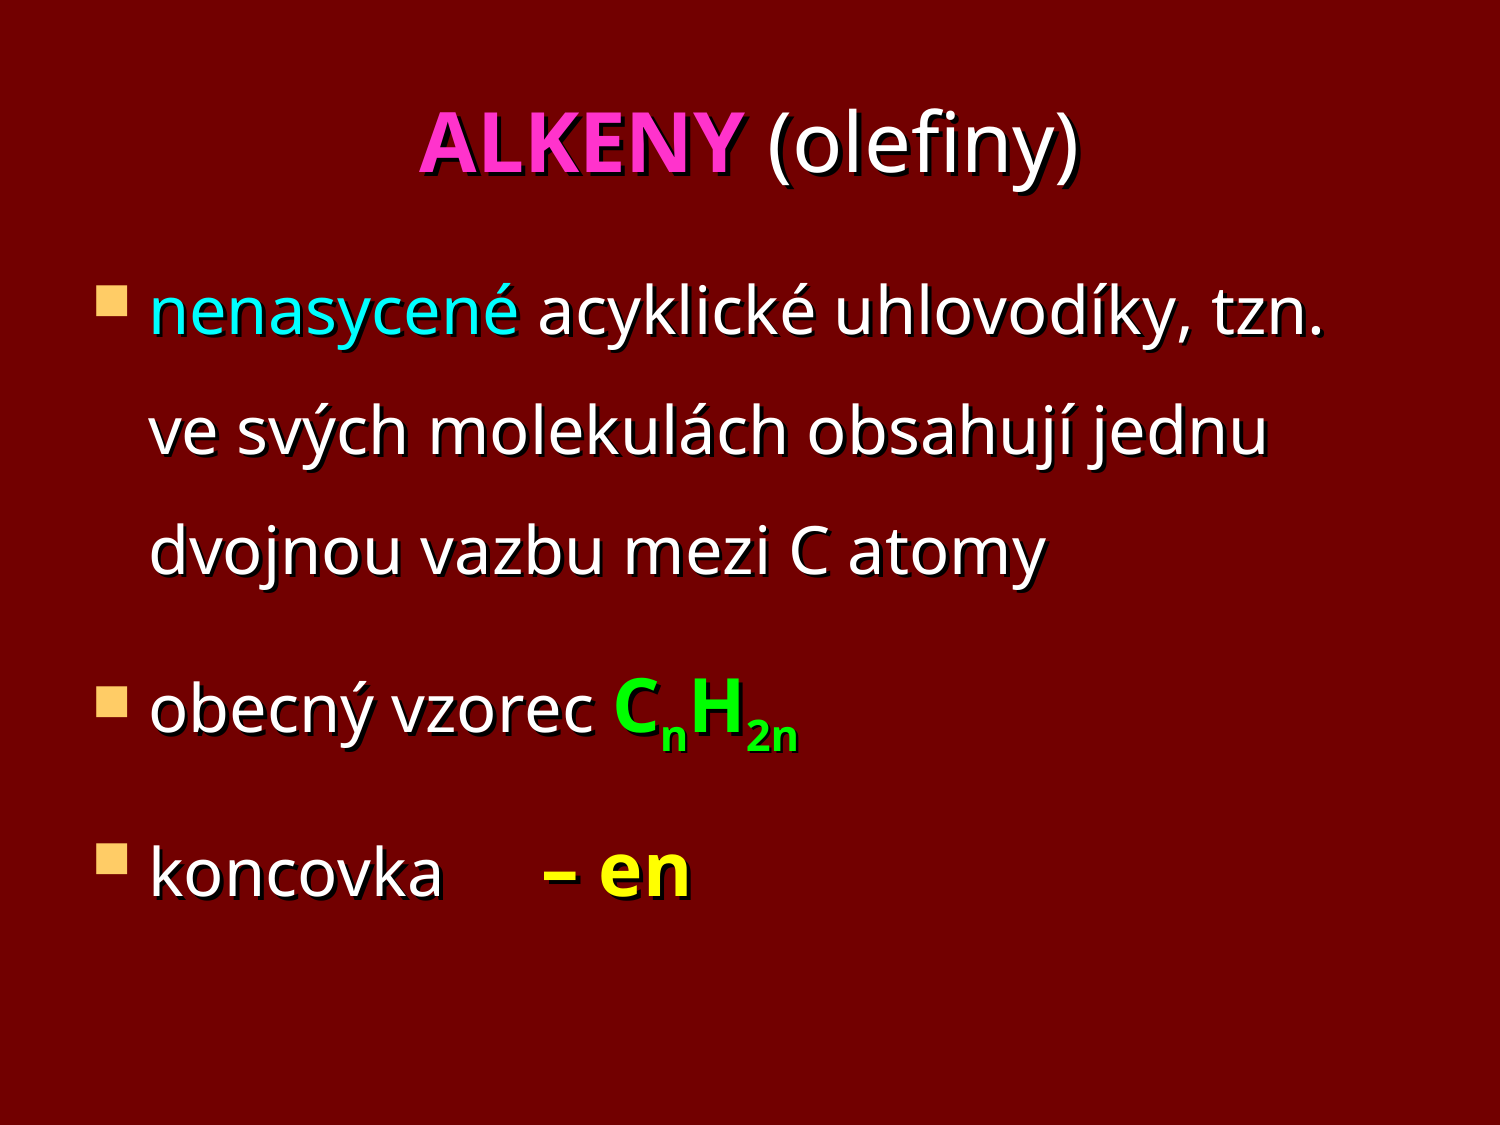

# ALKENY (olefiny)
nenasycené acyklické uhlovodíky, tzn. ve svých molekulách obsahují jednu dvojnou vazbu mezi C atomy
obecný vzorec CnH2n
koncovka 	– en